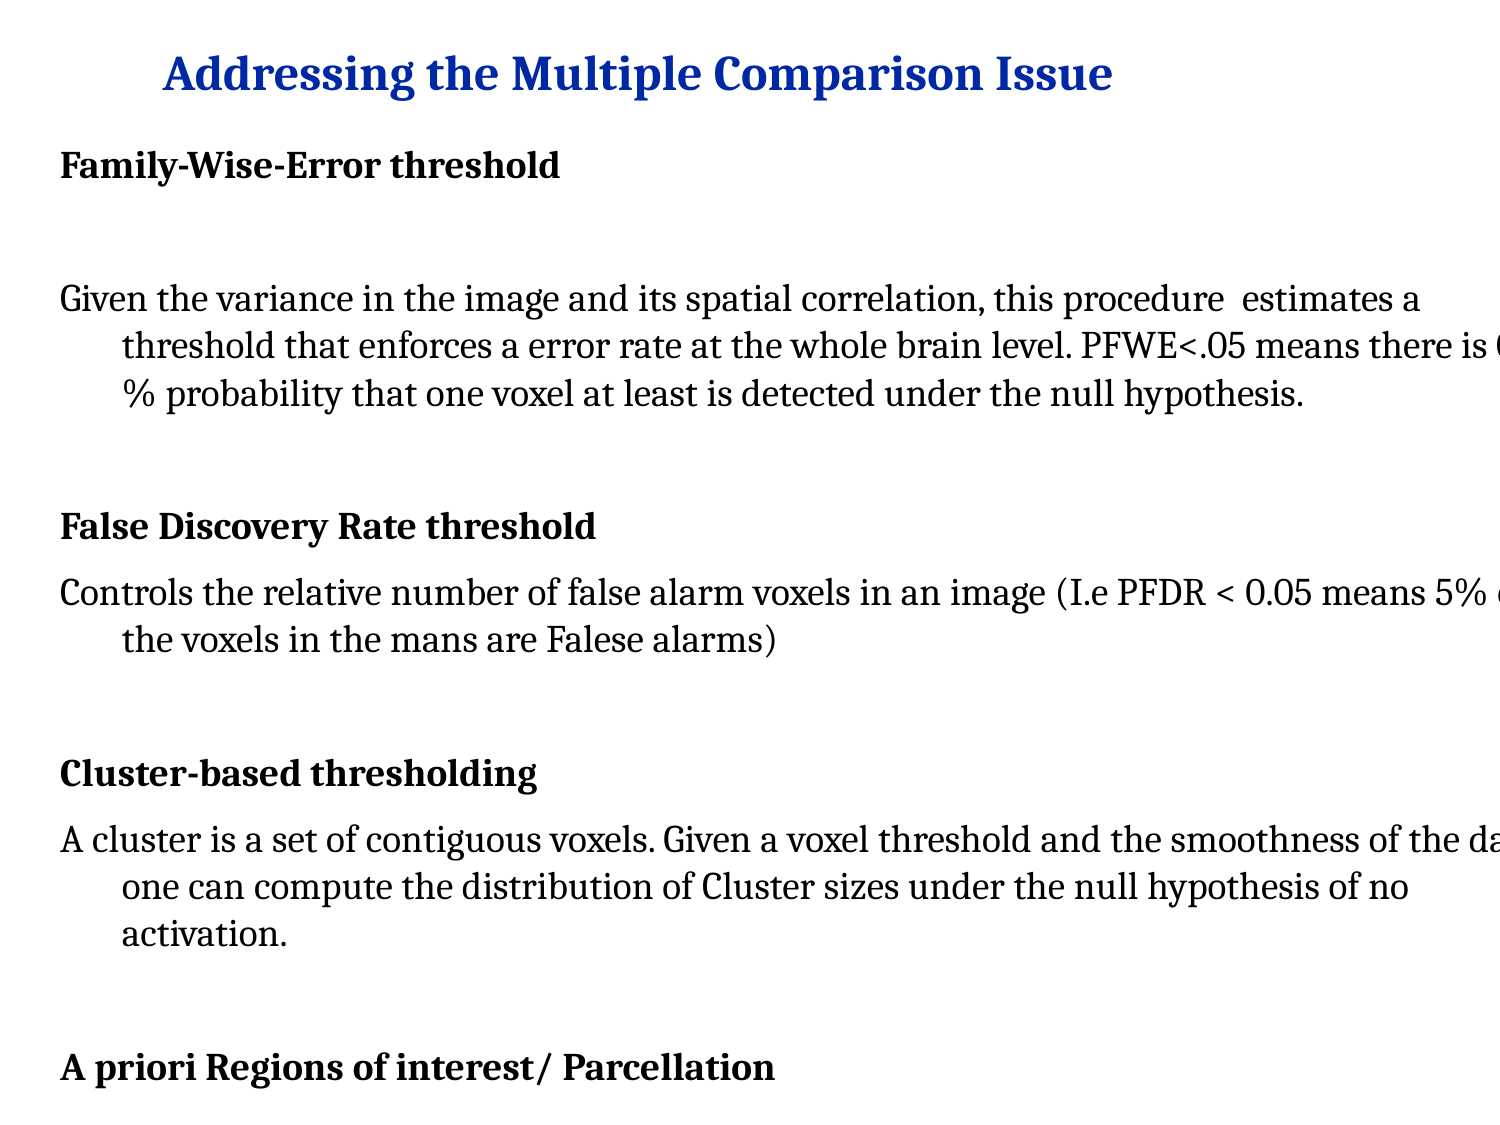

# Addressing the Multiple Comparison Issue
Family-Wise-Error threshold
Given the variance in the image and its spatial correlation, this procedure estimates a threshold that enforces a error rate at the whole brain level. PFWE<.05 means there is 0.05 % probability that one voxel at least is detected under the null hypothesis.
False Discovery Rate threshold
Controls the relative number of false alarm voxels in an image (I.e PFDR < 0.05 means 5% of the voxels in the mans are Falese alarms)
Cluster-based thresholding
A cluster is a set of contiguous voxels. Given a voxel threshold and the smoothness of the data, one can compute the distribution of Cluster sizes under the null hypothesis of no activation.
A priori Regions of interest/ Parcellation